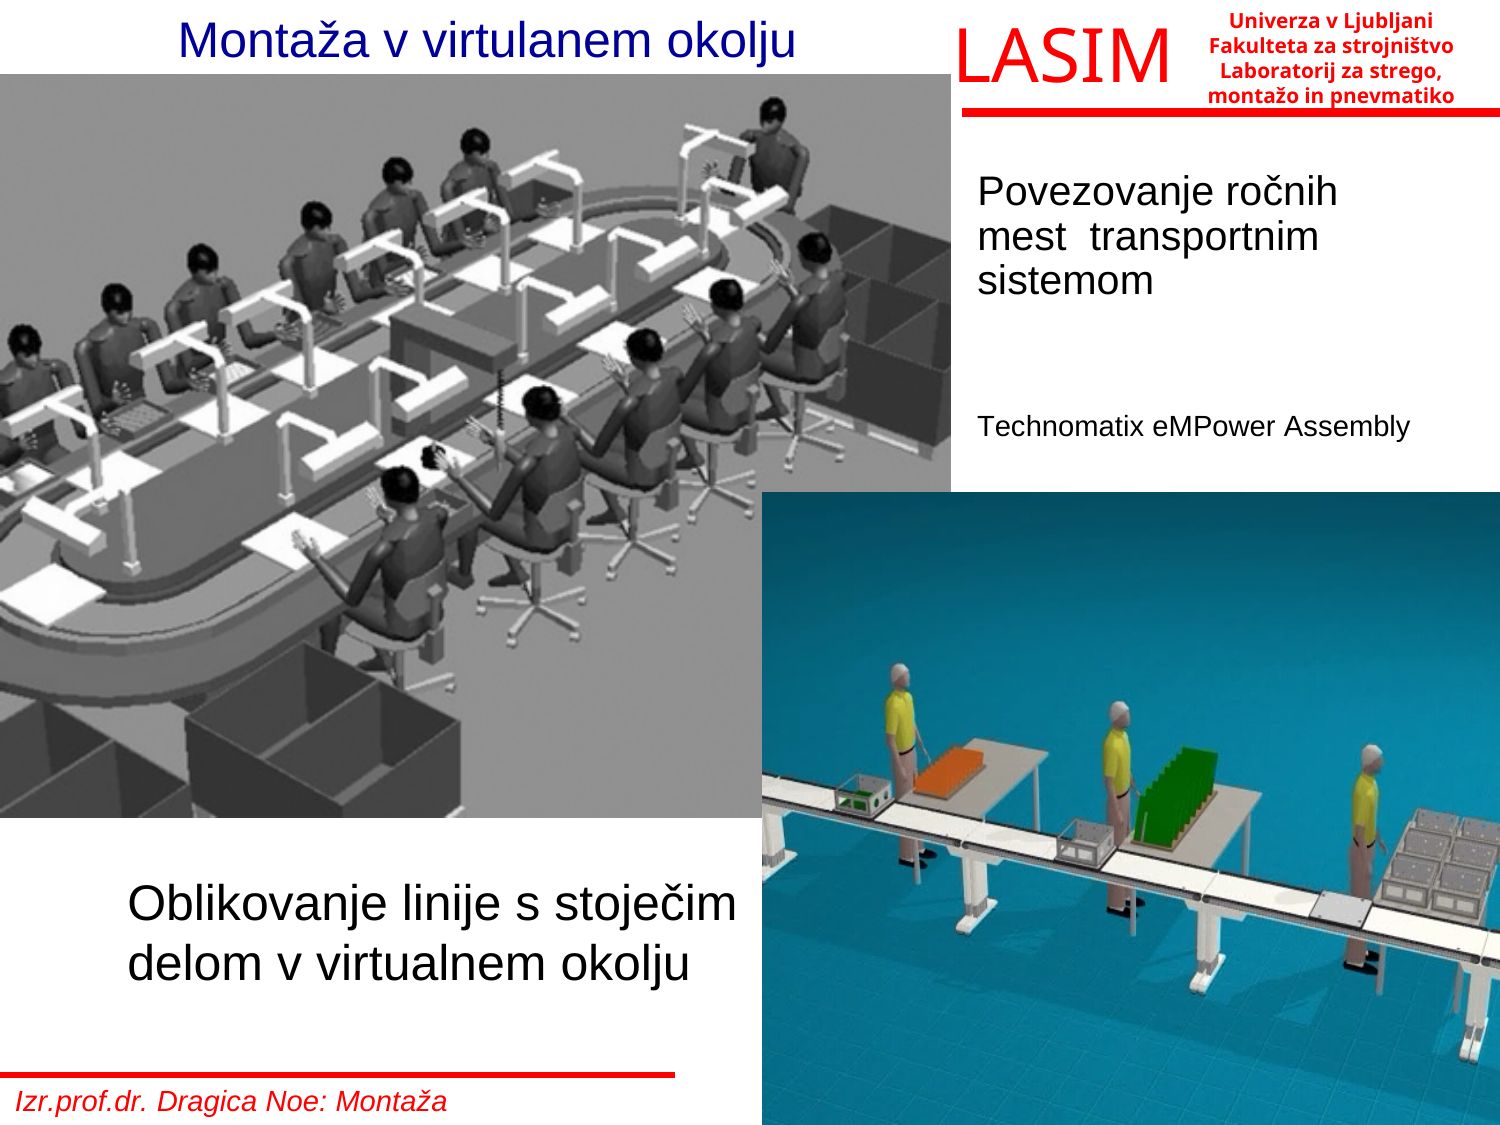

Montaža v virtulanem okolju
Povezovanje ročnih mest transportnim sistemom
Technomatix eMPower Assembly
Oblikovanje linije s stoječim delom v virtualnem okolju